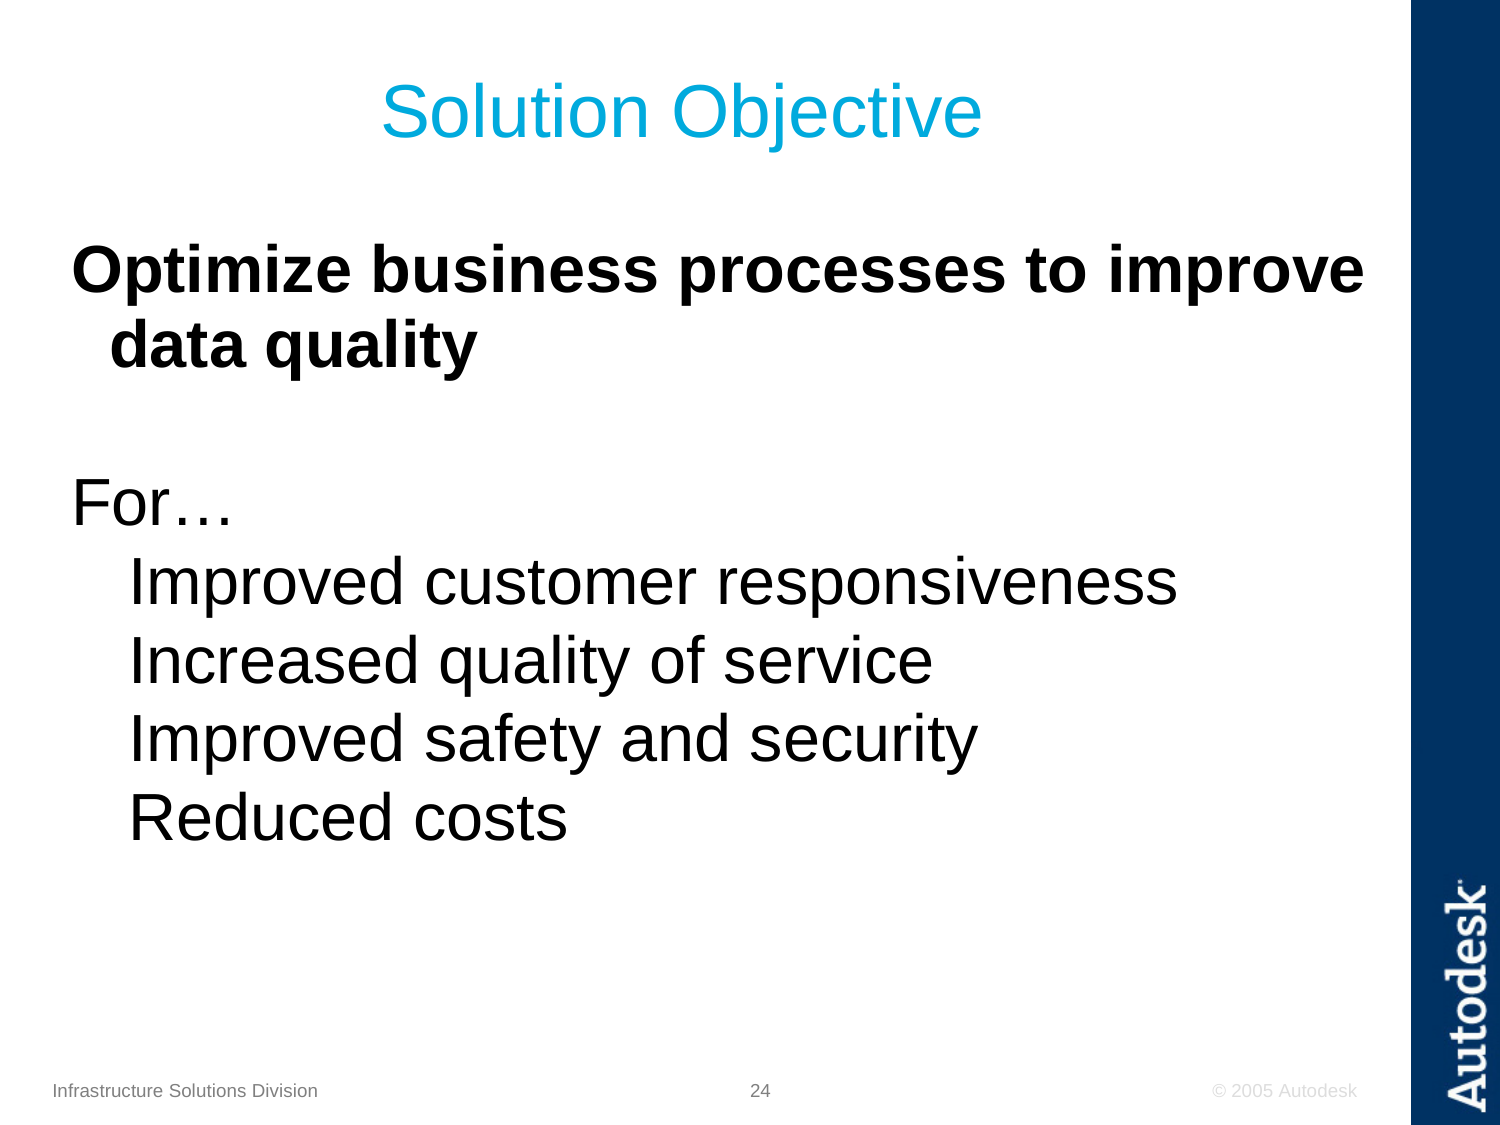

# Solution Objective
Optimize business processes to improve data quality
For…
Improved customer responsiveness
Increased quality of service
Improved safety and security
Reduced costs